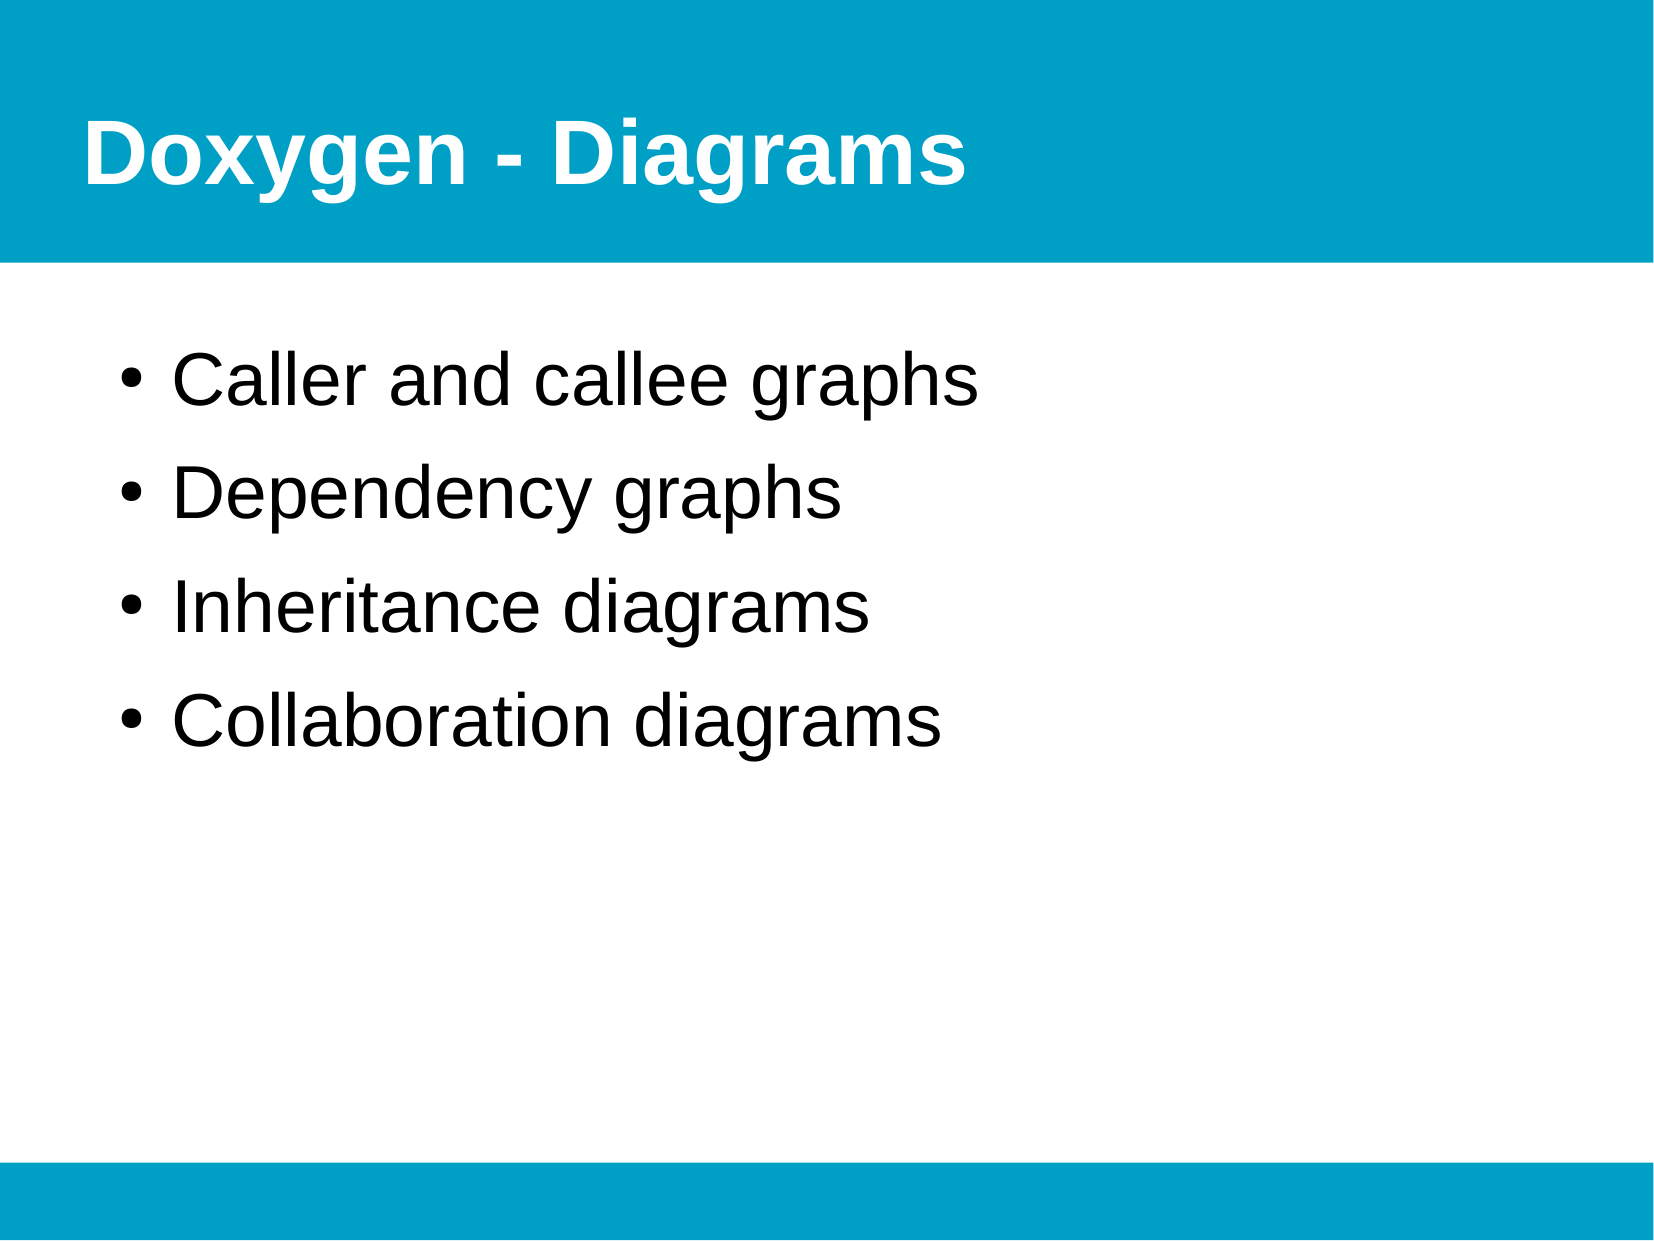

# Doxygen - Diagrams
Caller and callee graphs
Dependency graphs
Inheritance diagrams
Collaboration diagrams